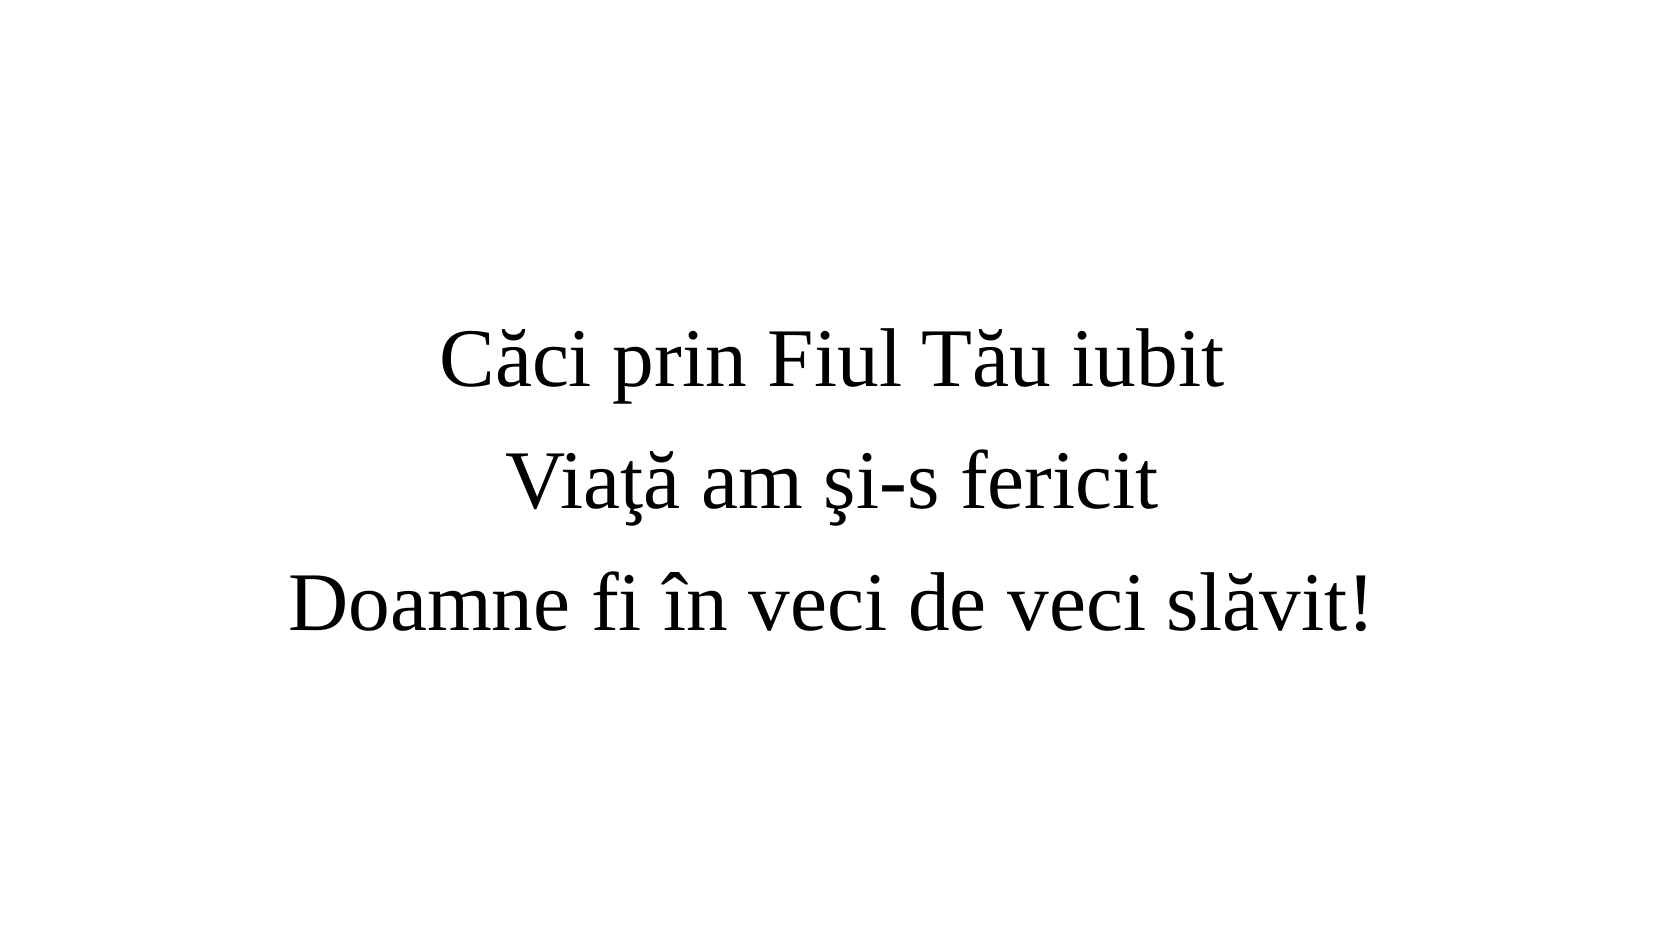

# Căci prin Fiul Tău iubit
Viaţă am şi-s fericit
Doamne fi în veci de veci slăvit!